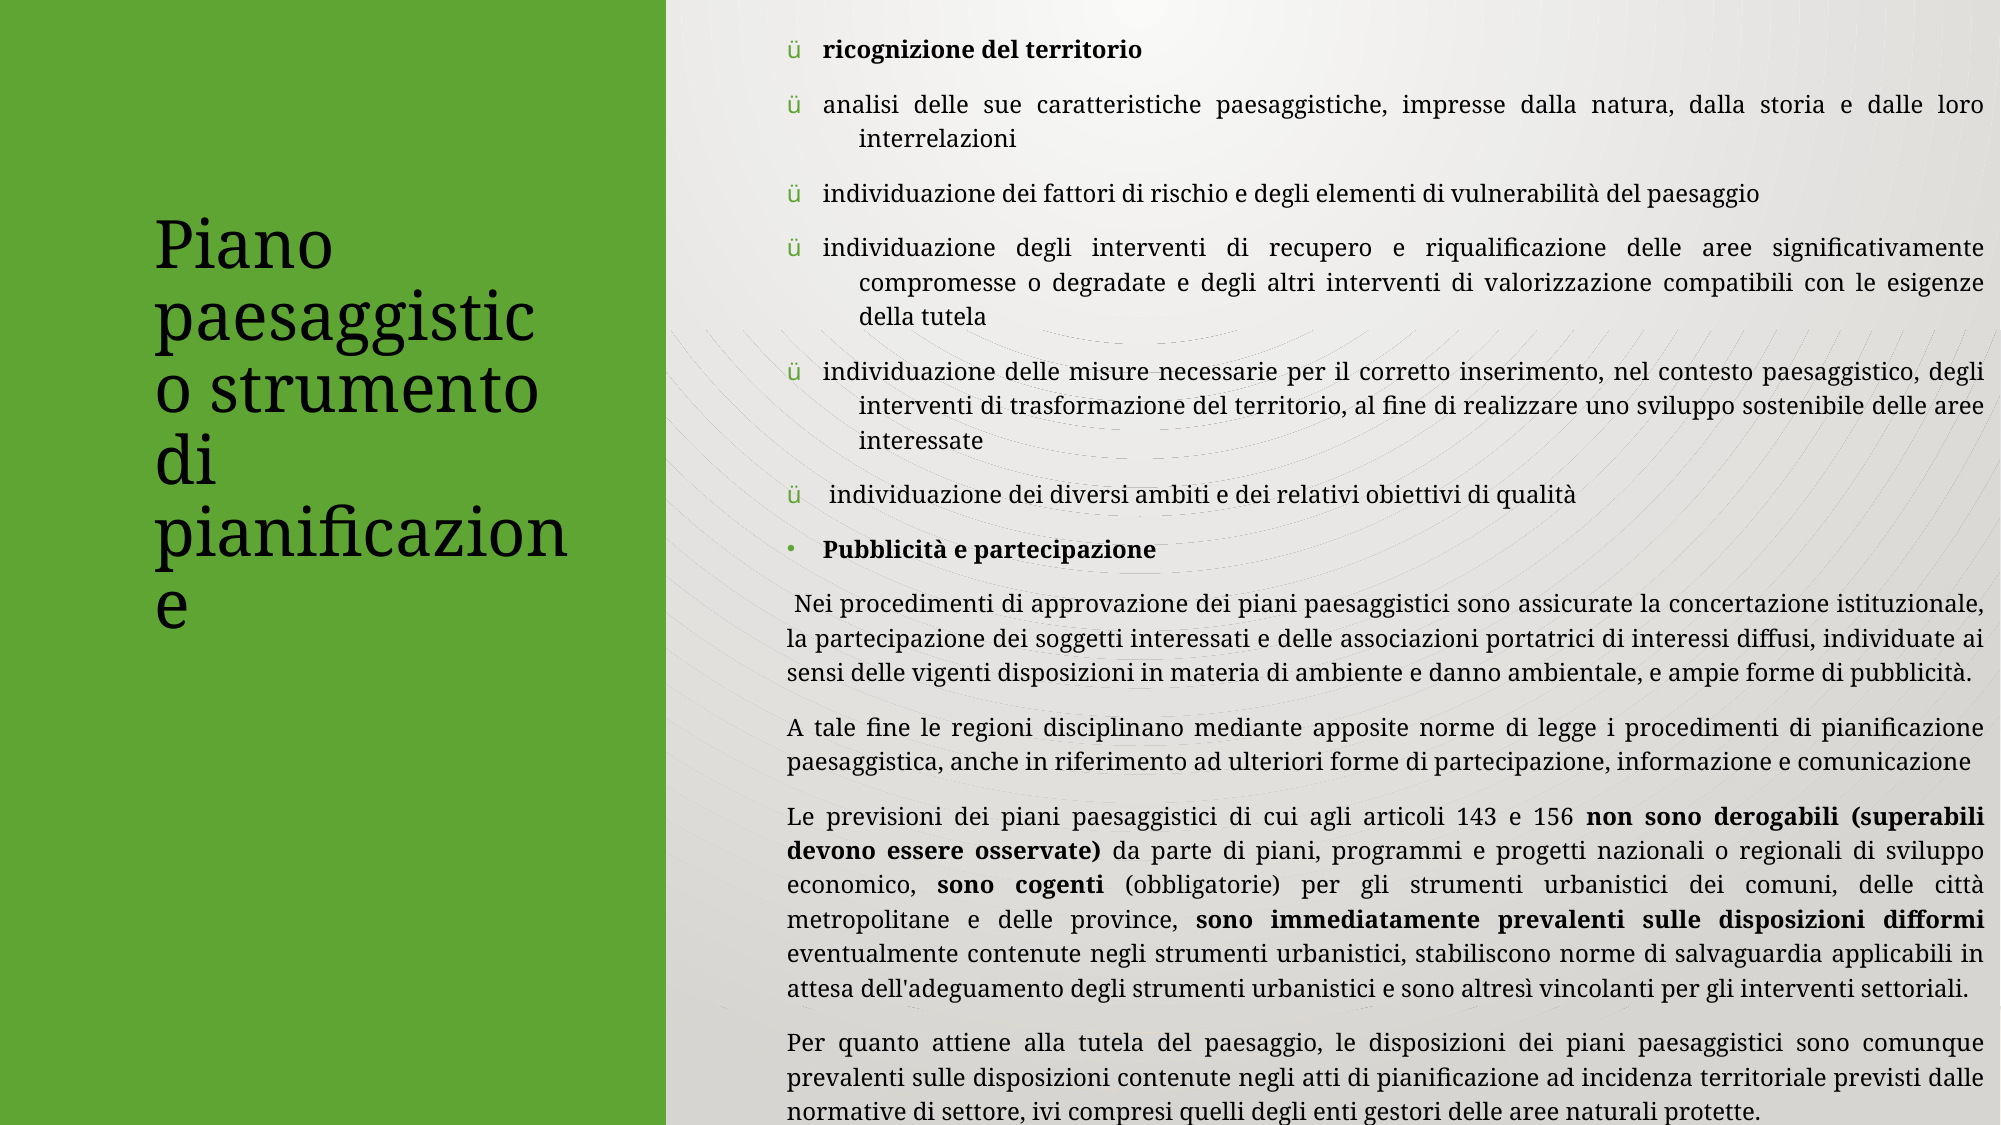

ricognizione del territorio
analisi delle sue caratteristiche paesaggistiche, impresse dalla natura, dalla storia e dalle loro interrelazioni
individuazione dei fattori di rischio e degli elementi di vulnerabilità del paesaggio
individuazione degli interventi di recupero e riqualificazione delle aree significativamente compromesse o degradate e degli altri interventi di valorizzazione compatibili con le esigenze della tutela
individuazione delle misure necessarie per il corretto inserimento, nel contesto paesaggistico, degli interventi di trasformazione del territorio, al fine di realizzare uno sviluppo sostenibile delle aree interessate
 individuazione dei diversi ambiti e dei relativi obiettivi di qualità
Pubblicità e partecipazione
 Nei procedimenti di approvazione dei piani paesaggistici sono assicurate la concertazione istituzionale, la partecipazione dei soggetti interessati e delle associazioni portatrici di interessi diffusi, individuate ai sensi delle vigenti disposizioni in materia di ambiente e danno ambientale, e ampie forme di pubblicità.
A tale fine le regioni disciplinano mediante apposite norme di legge i procedimenti di pianificazione paesaggistica, anche in riferimento ad ulteriori forme di partecipazione, informazione e comunicazione
Le previsioni dei piani paesaggistici di cui agli articoli 143 e 156 non sono derogabili (superabili devono essere osservate) da parte di piani, programmi e progetti nazionali o regionali di sviluppo economico, sono cogenti (obbligatorie) per gli strumenti urbanistici dei comuni, delle città metropolitane e delle province, sono immediatamente prevalenti sulle disposizioni difformi eventualmente contenute negli strumenti urbanistici, stabiliscono norme di salvaguardia applicabili in attesa dell'adeguamento degli strumenti urbanistici e sono altresì vincolanti per gli interventi settoriali.
Per quanto attiene alla tutela del paesaggio, le disposizioni dei piani paesaggistici sono comunque prevalenti sulle disposizioni contenute negli atti di pianificazione ad incidenza territoriale previsti dalle normative di settore, ivi compresi quelli degli enti gestori delle aree naturali protette.
# Piano paesaggistico strumento di pianificazione